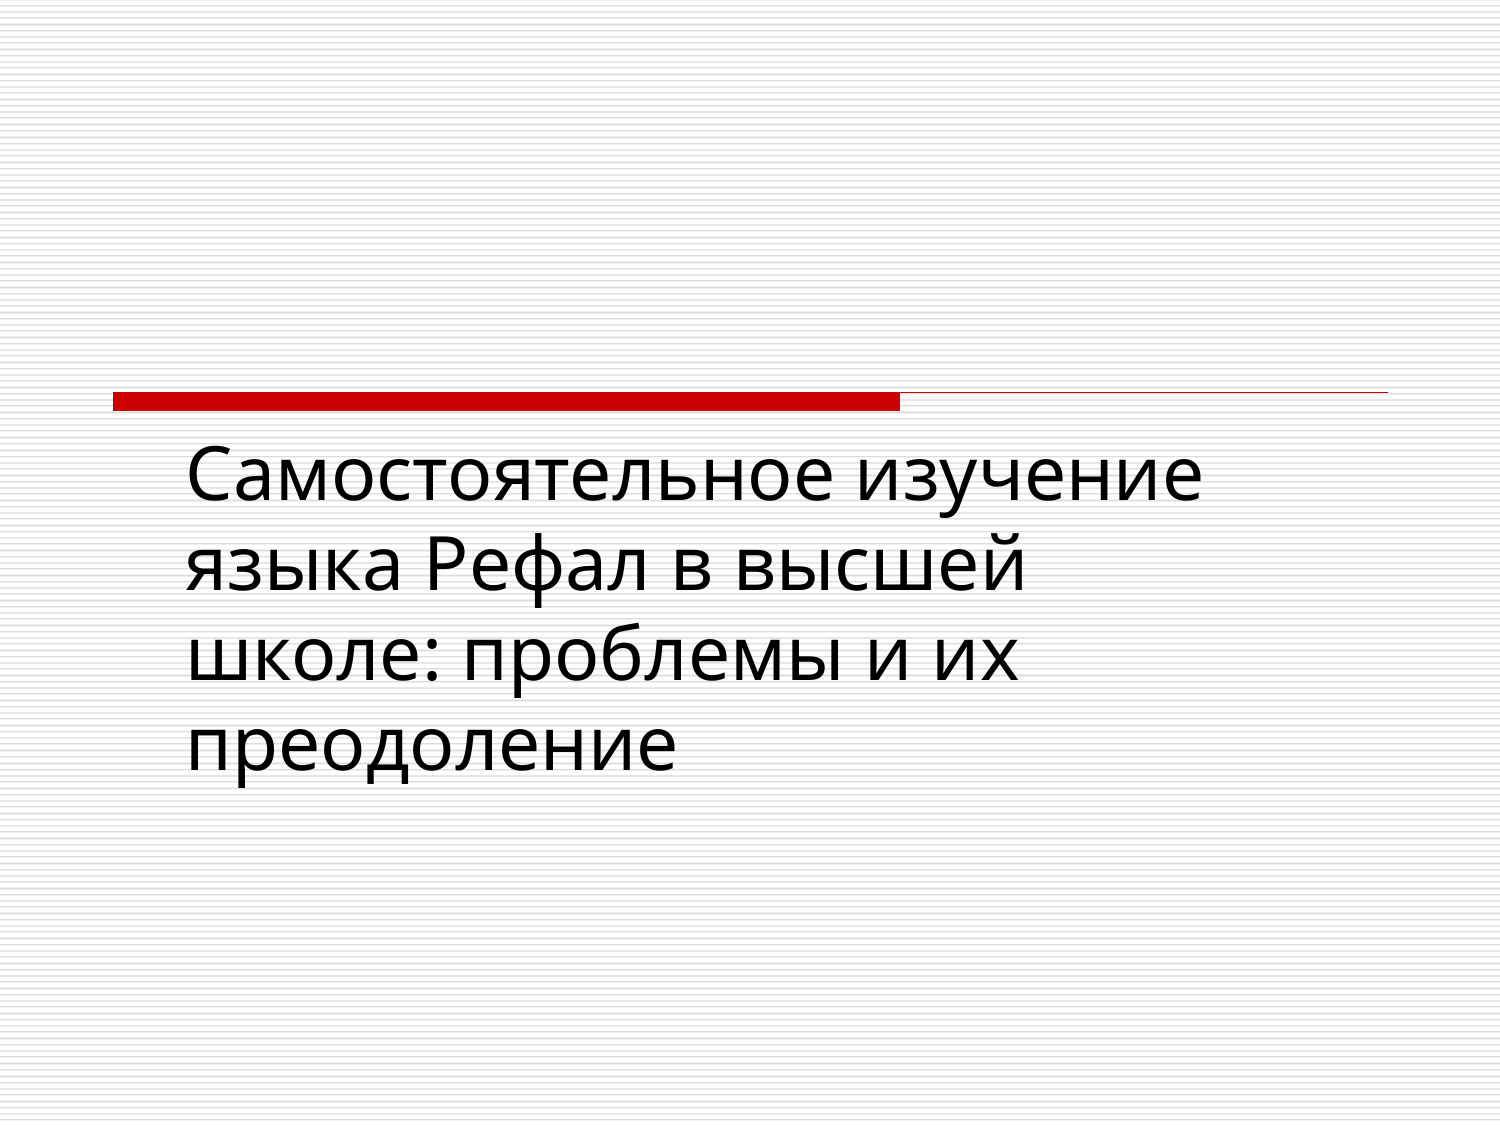

# Самостоятельное изучение языка Рефал в высшей школе: проблемы и их преодоление